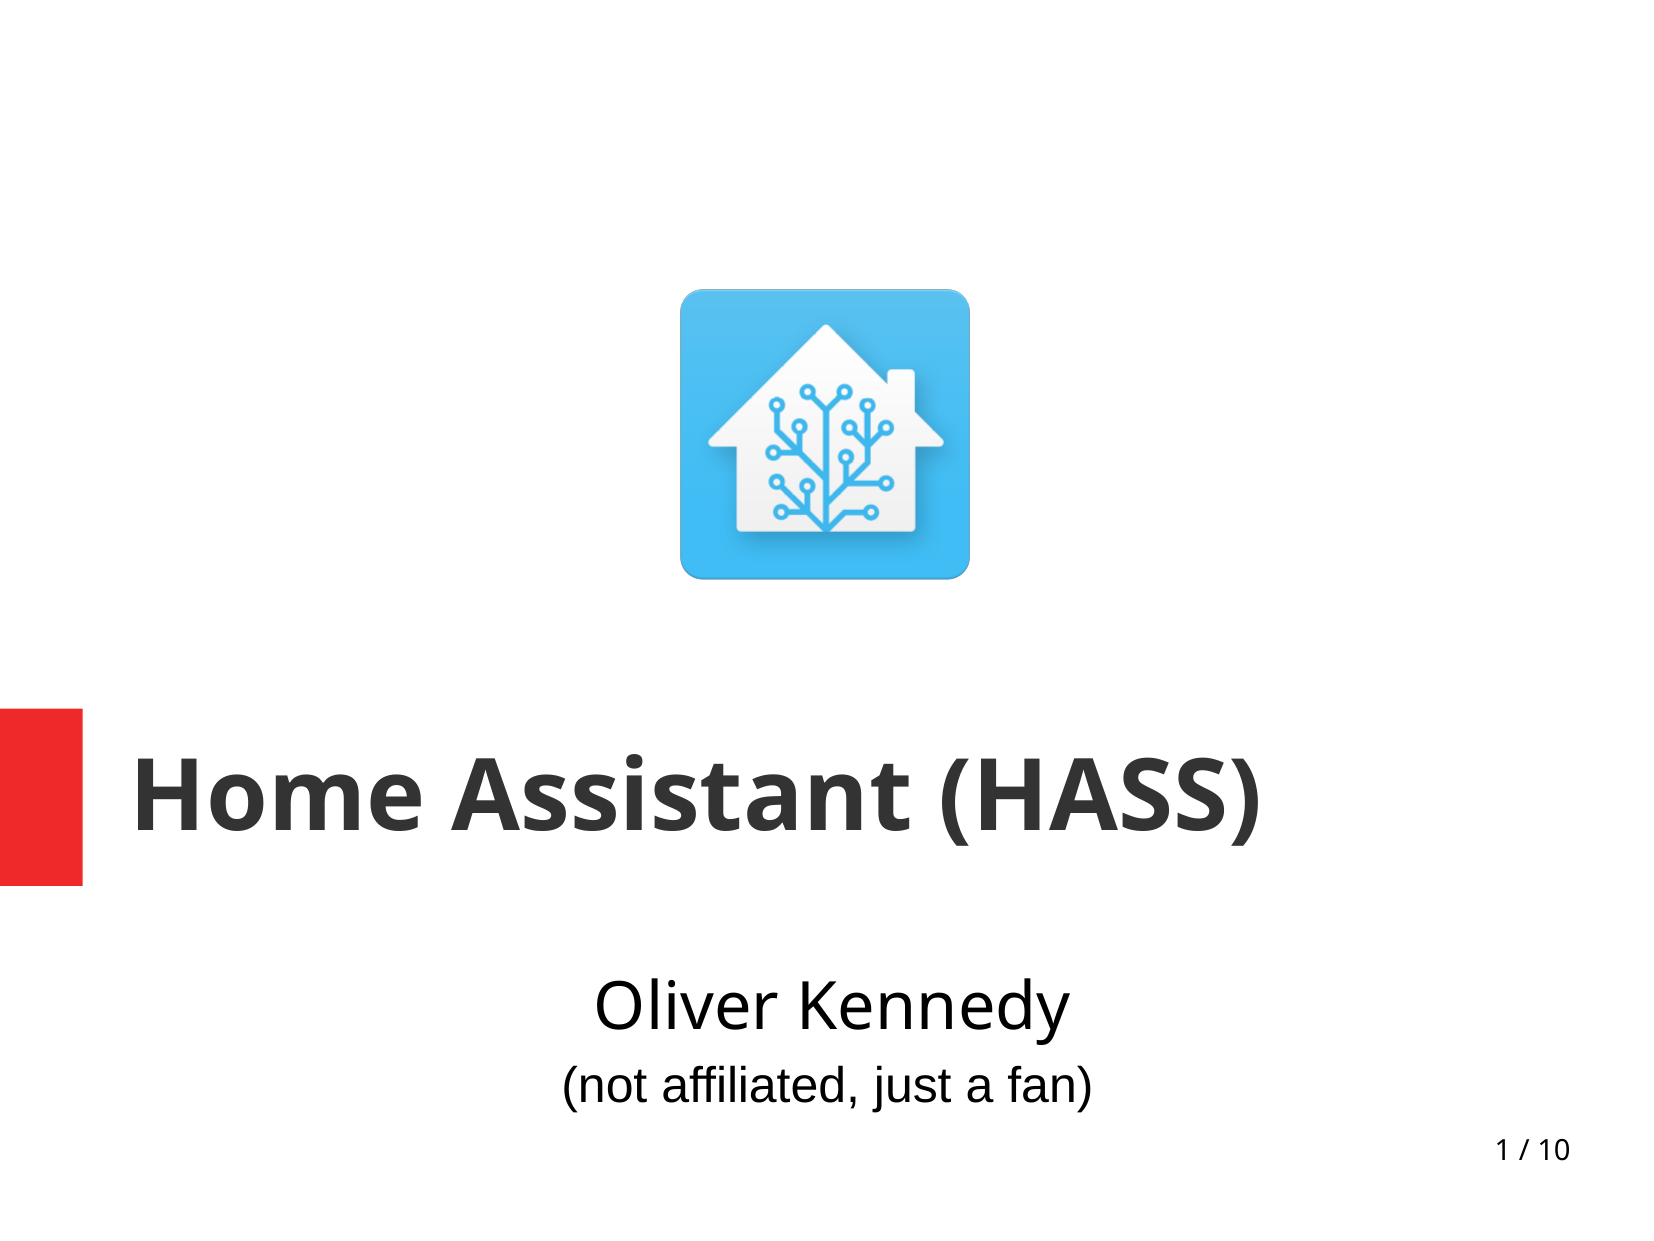

# Home Assistant (HASS)
Oliver Kennedy
(not affiliated, just a fan)
1